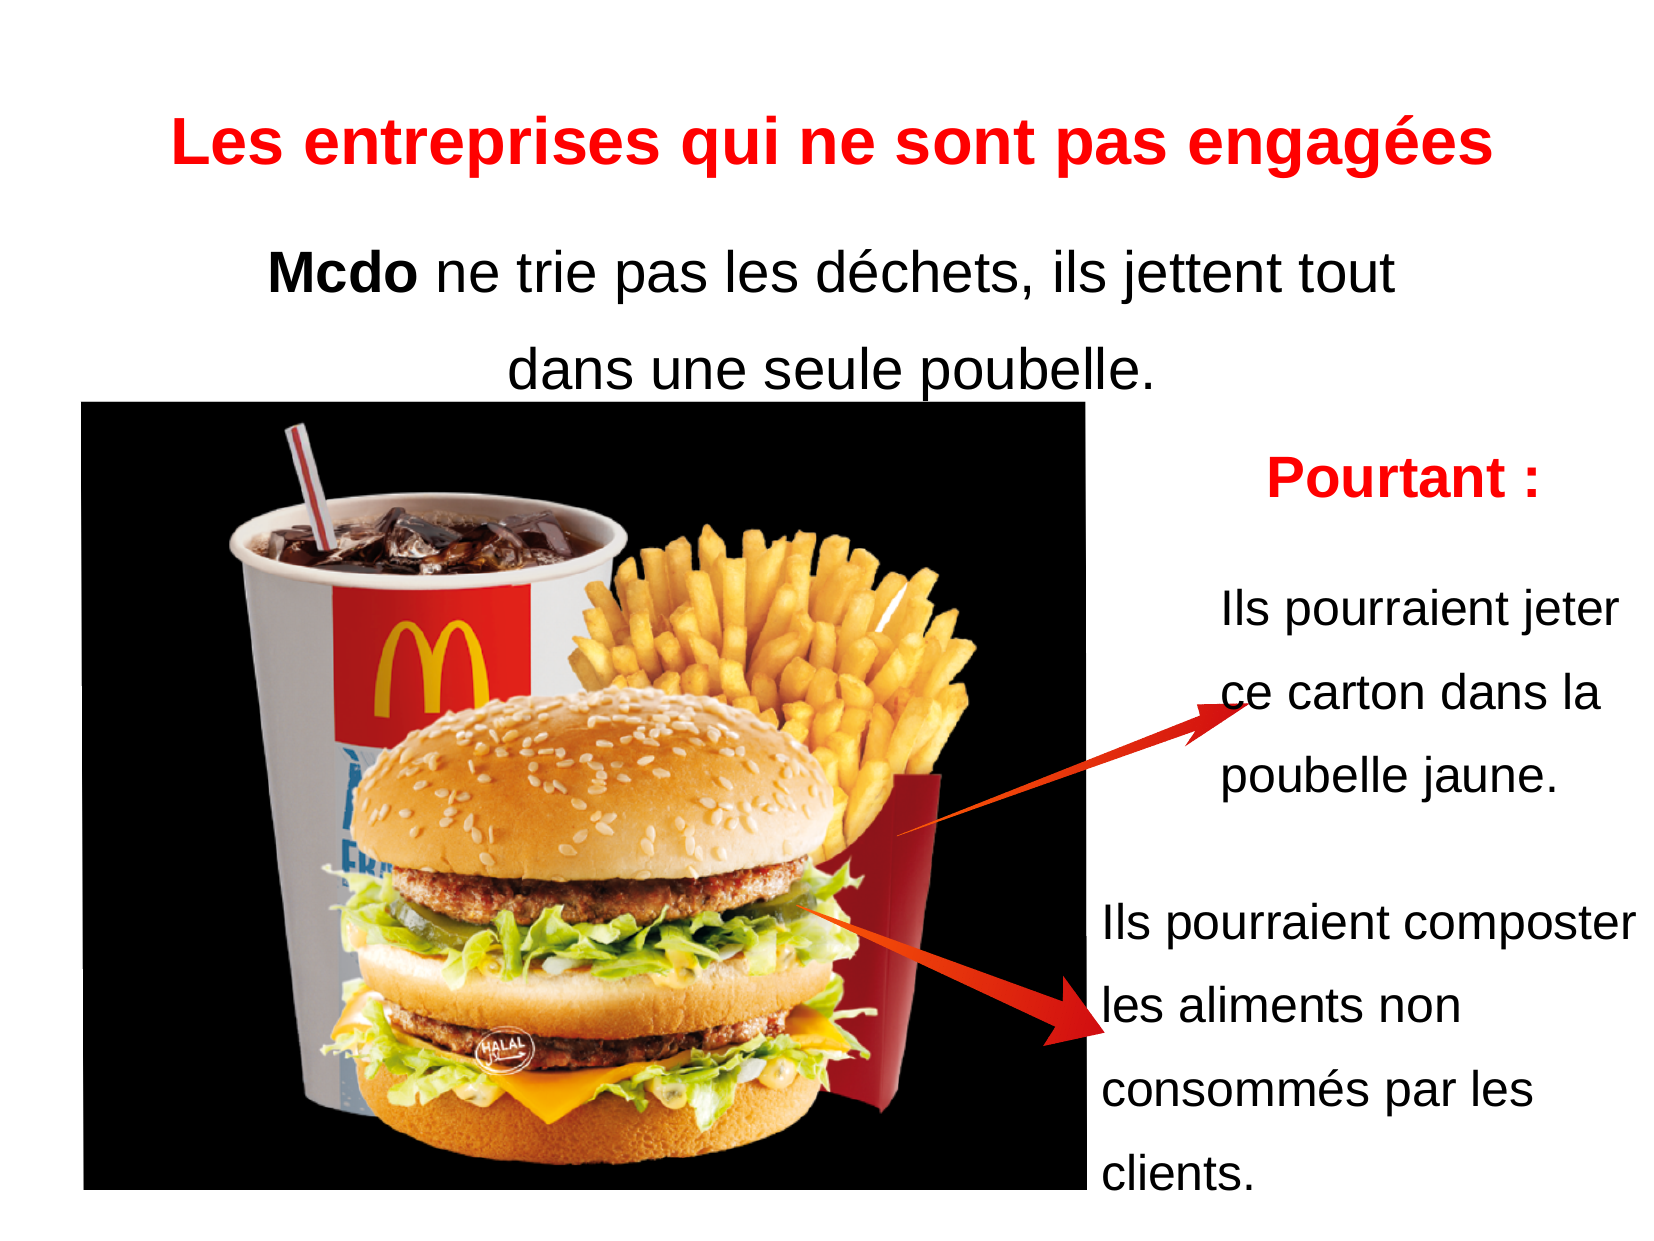

Les entreprises qui ne sont pas engagées
Mcdo ne trie pas les déchets, ils jettent tout dans une seule poubelle.
Pourtant :
Ils pourraient jeter ce carton dans la poubelle jaune.
Ils pourraient composter les aliments non consommés par les clients.